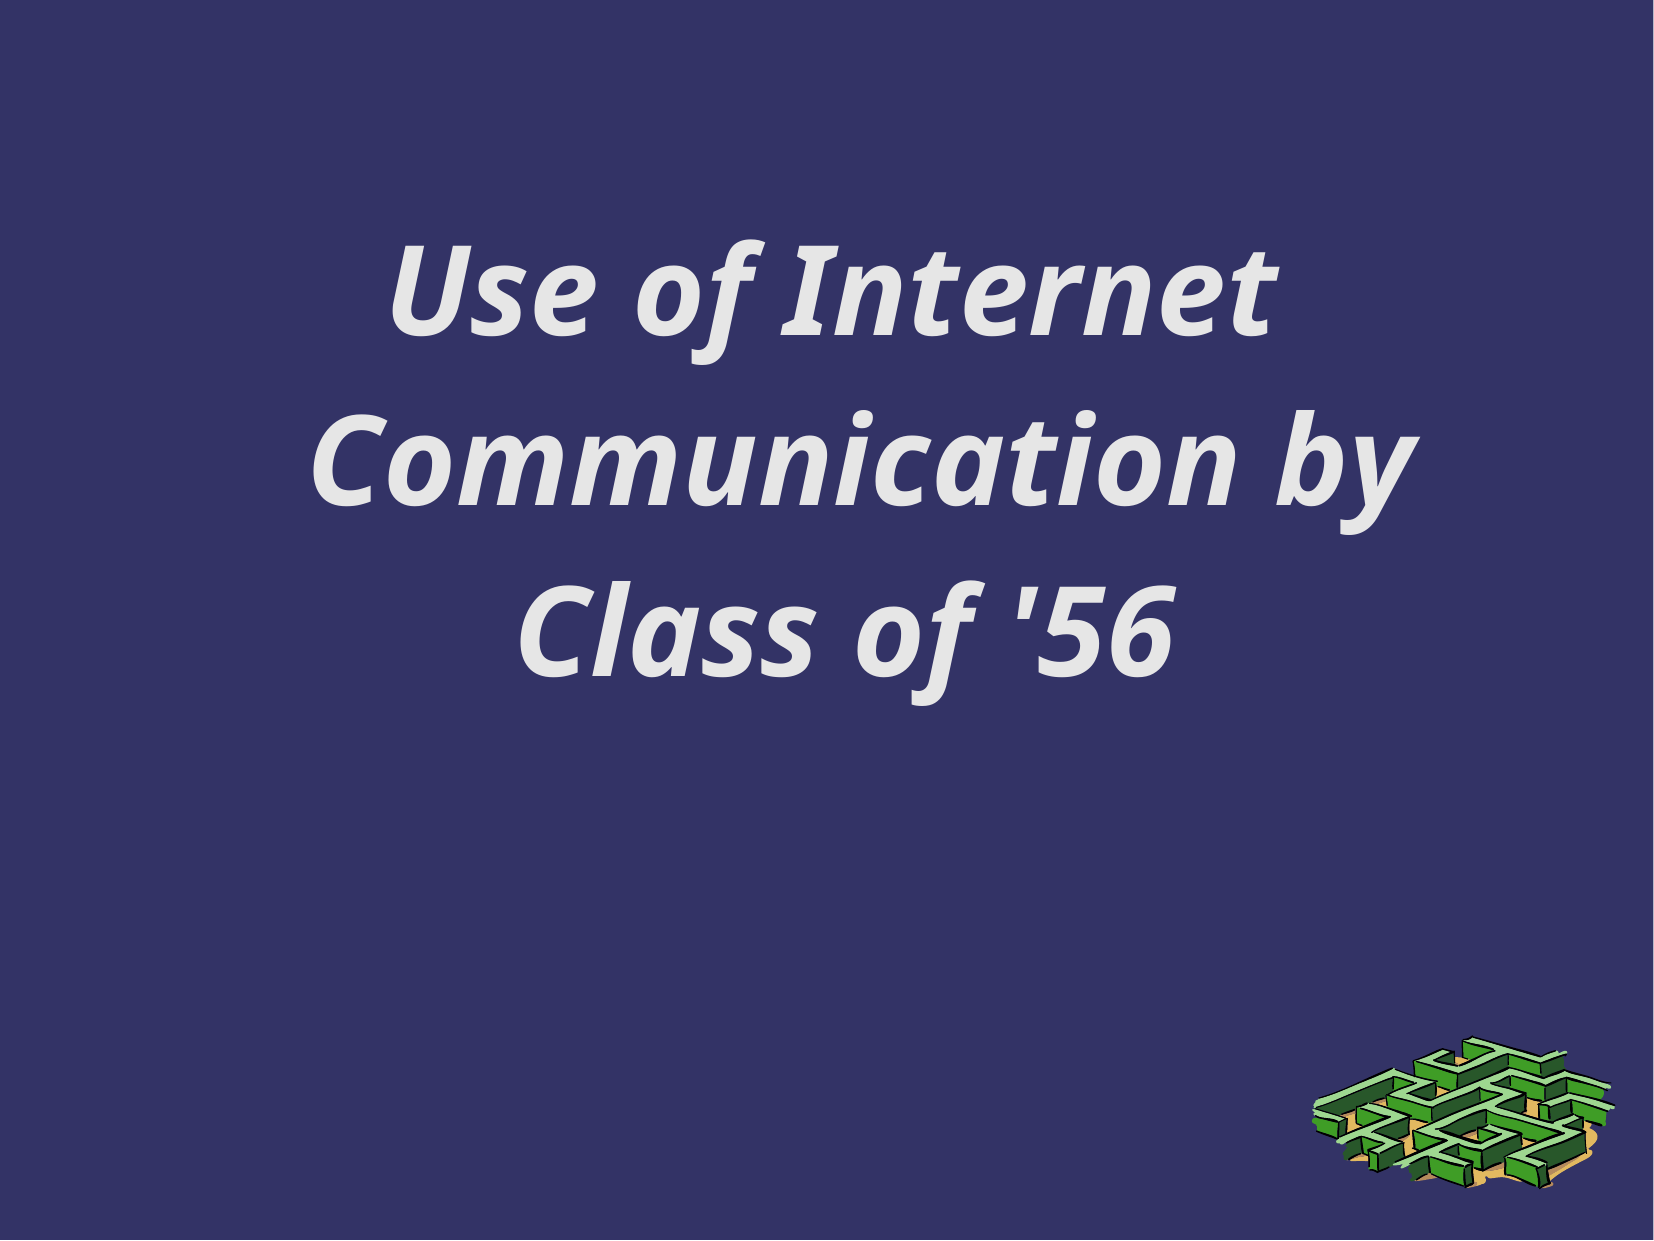

# Use of Internet Communication by Class of '56